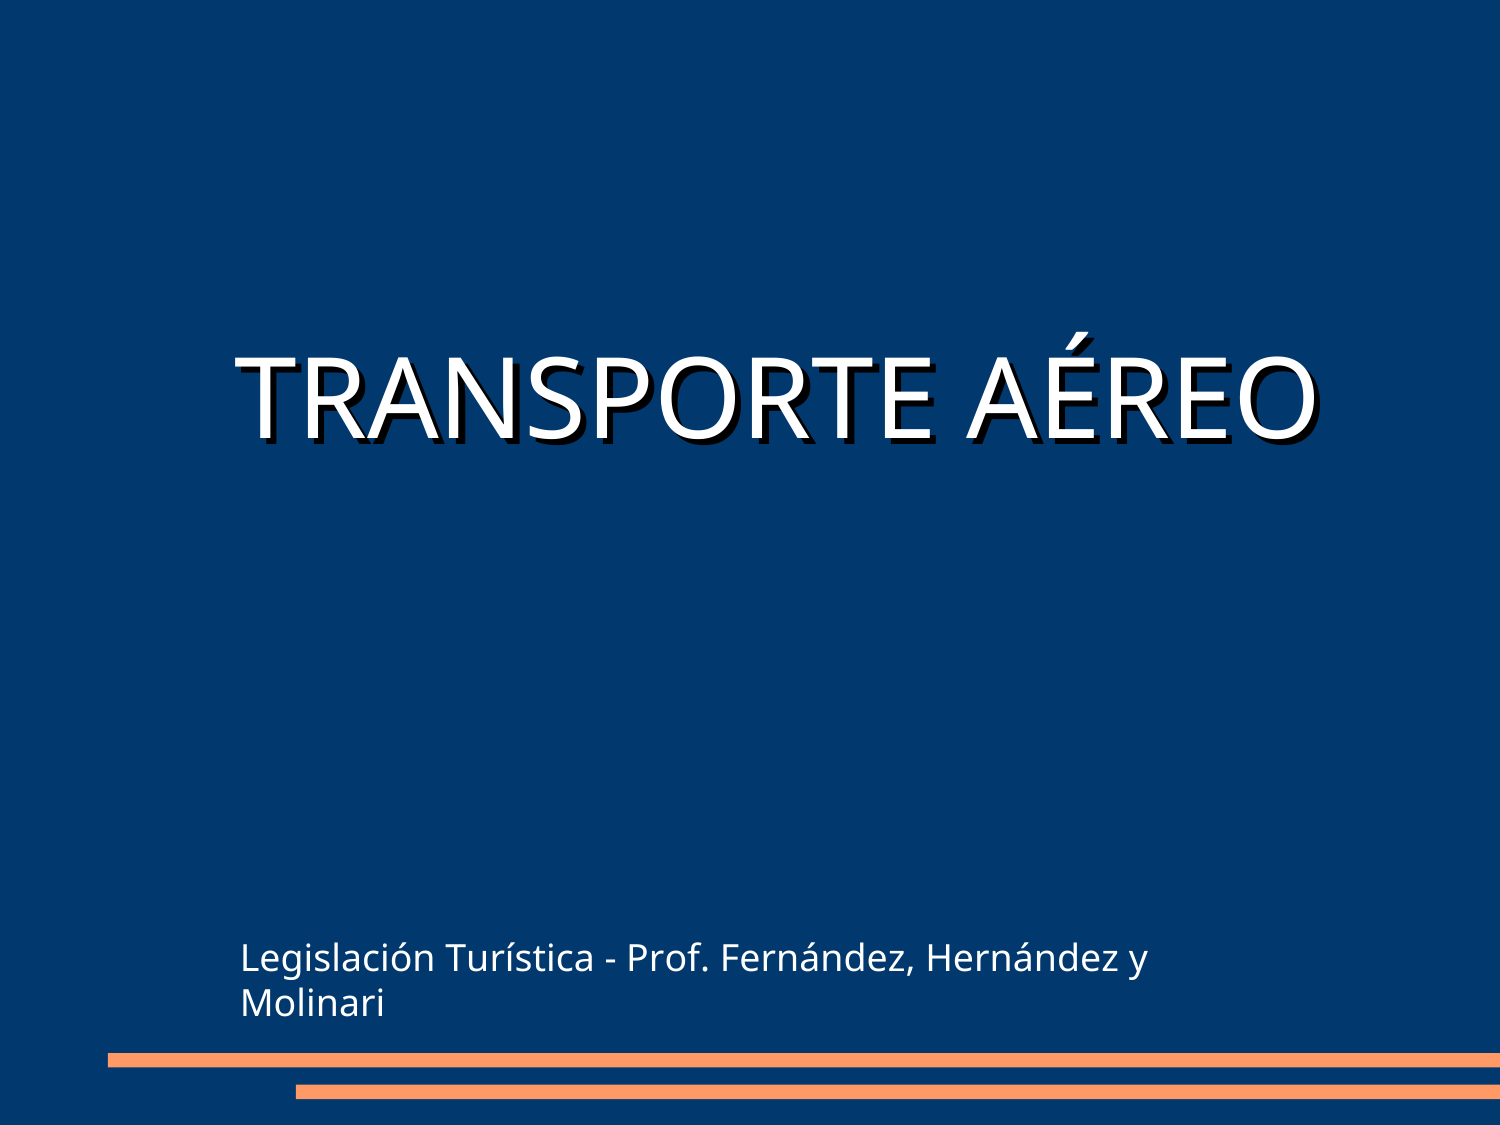

# TRANSPORTE AÉREO
Legislación Turística - Prof. Fernández, Hernández y Molinari